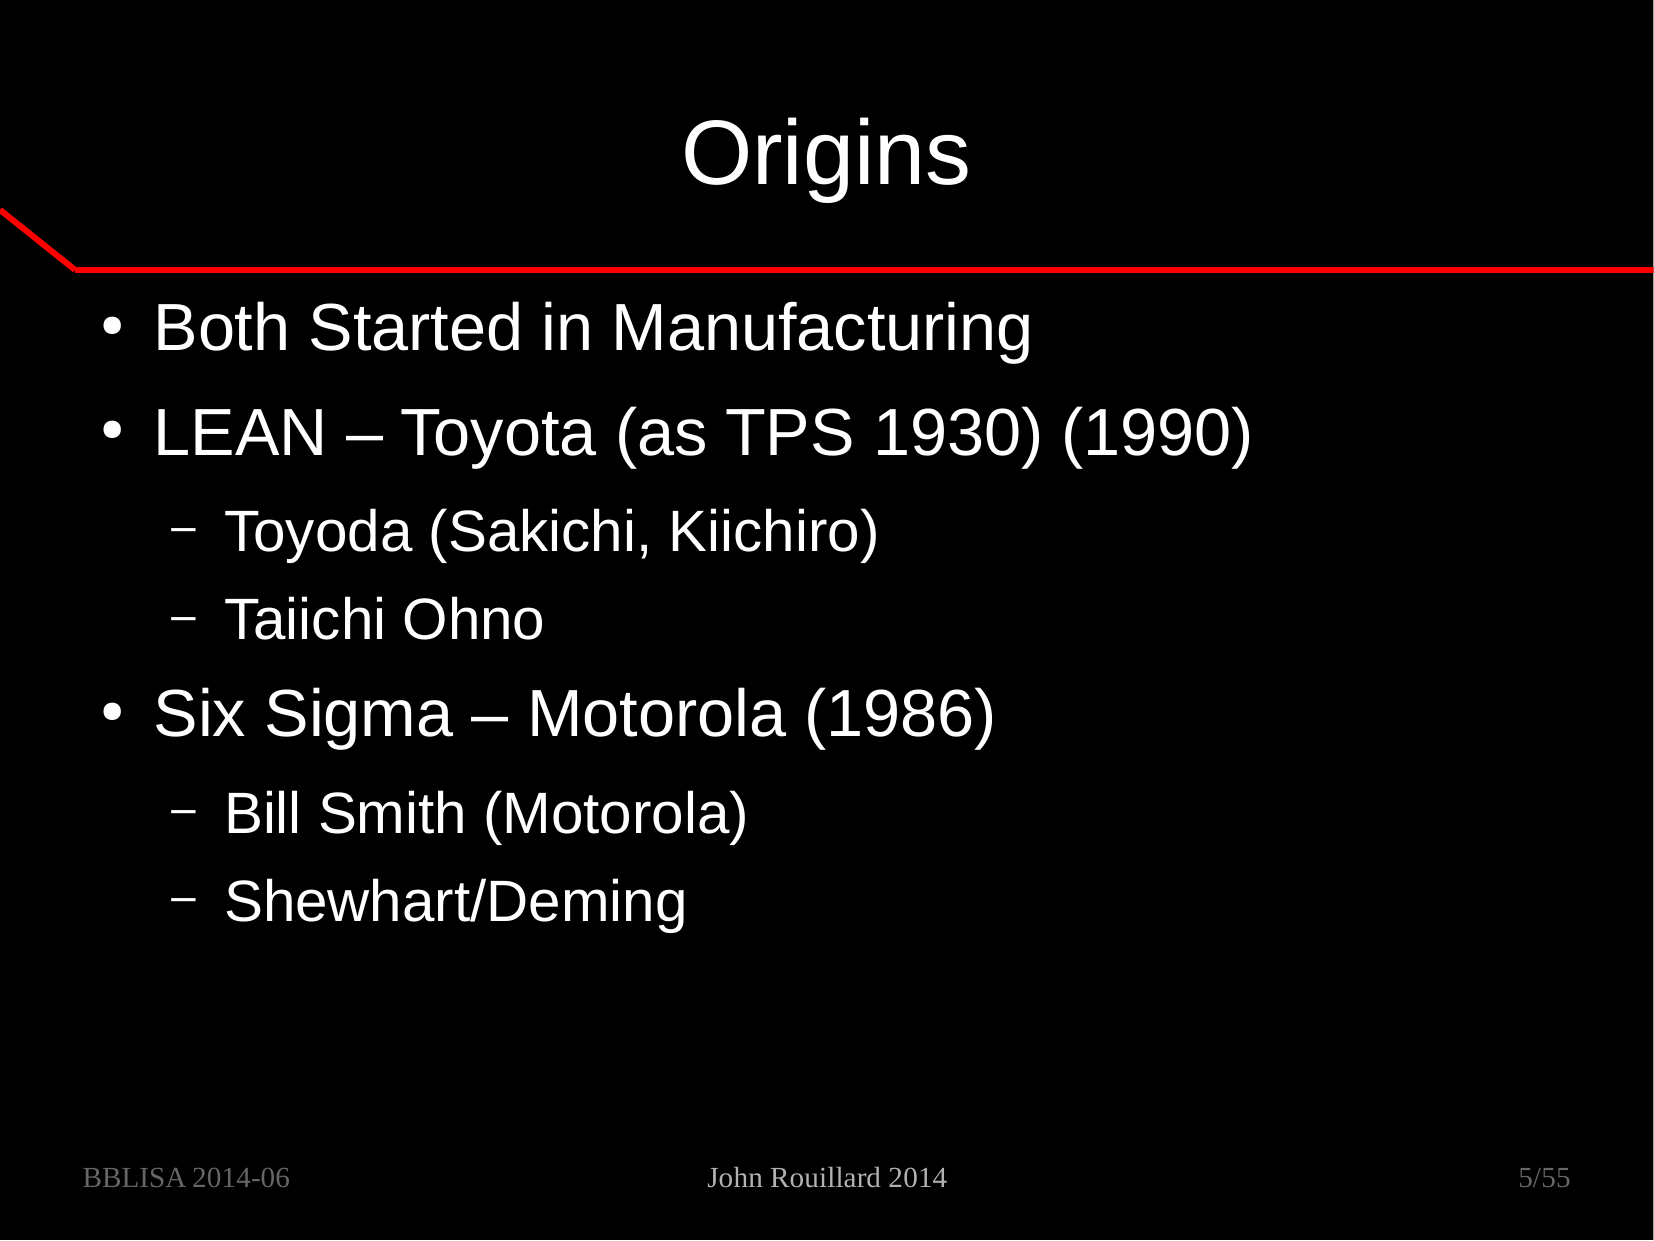

# Origins
Both Started in Manufacturing
LEAN – Toyota (as TPS 1930) (1990)
Toyoda (Sakichi, Kiichiro)
Taiichi Ohno
Six Sigma – Motorola (1986)
Bill Smith (Motorola)
Shewhart/Deming
BBLISA 2014-06
John Rouillard 2014
5